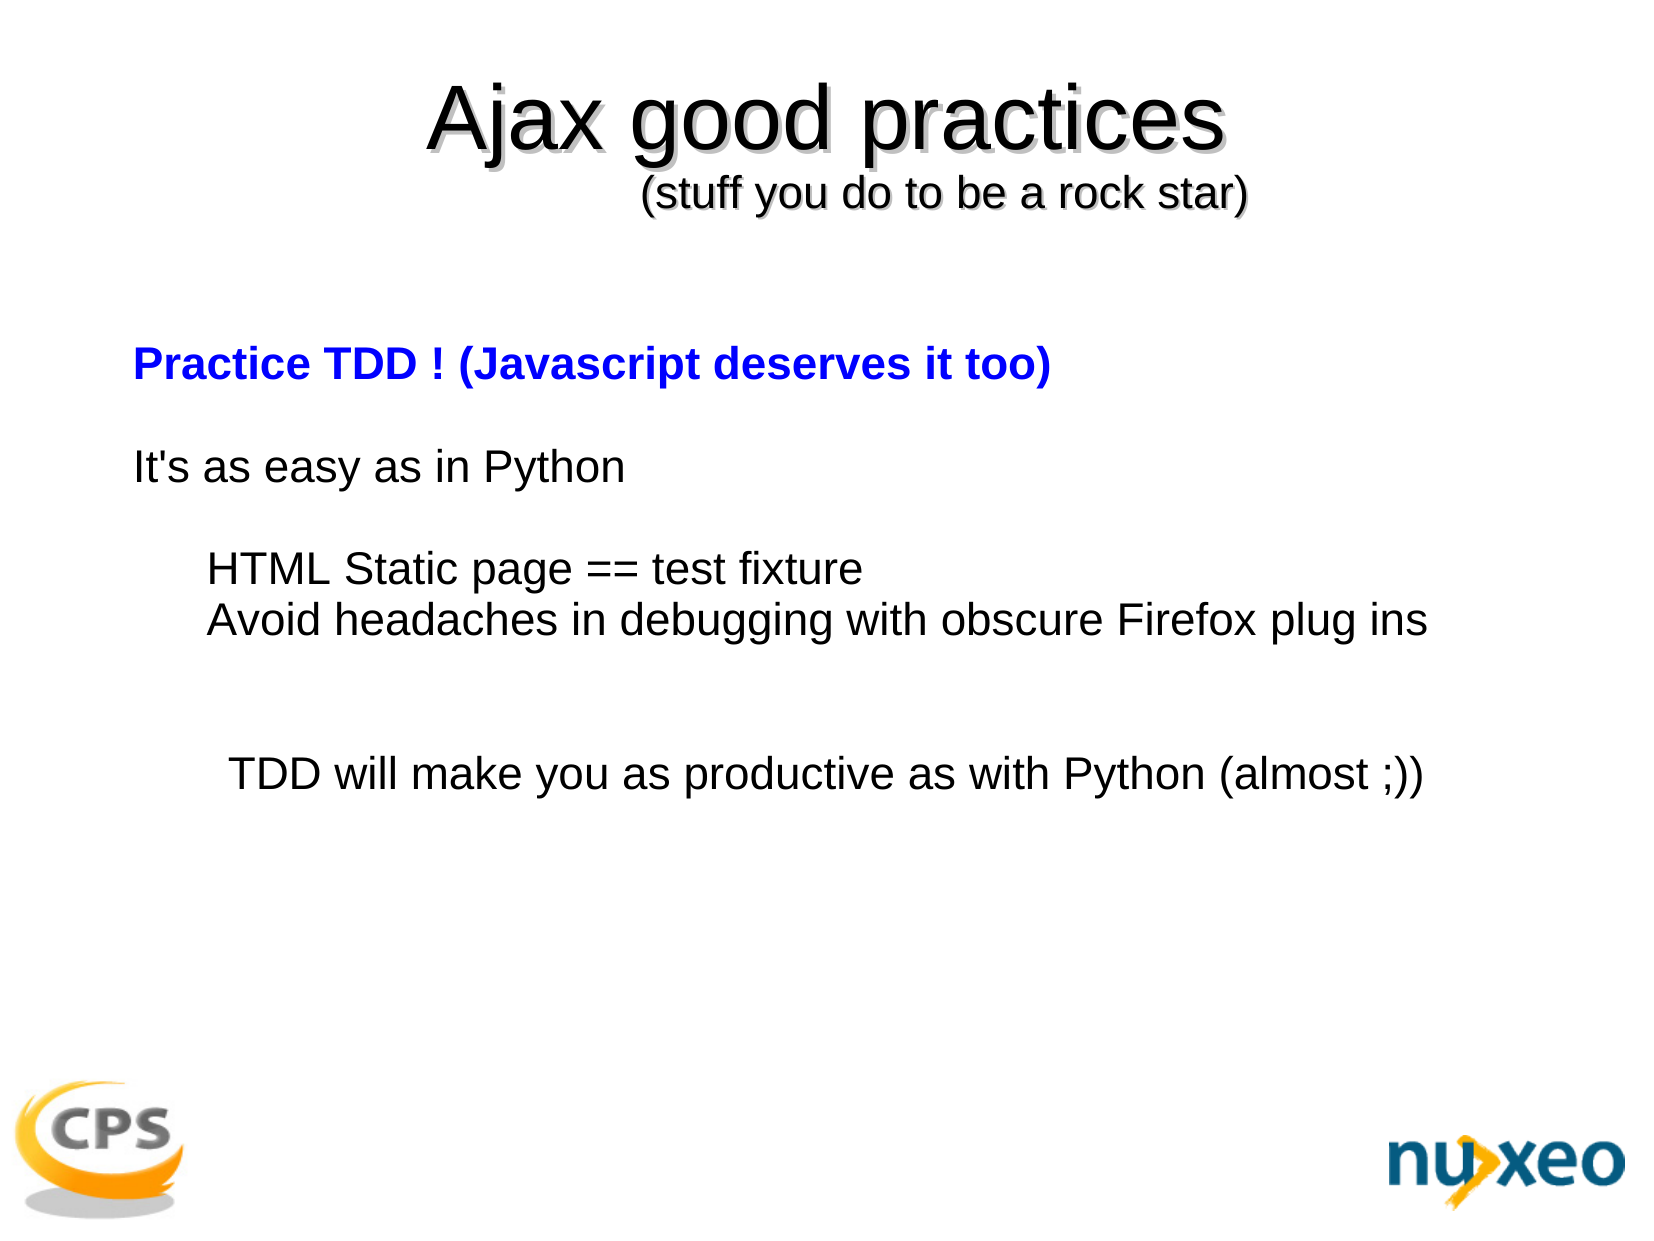

Ajax good practices
(stuff you do to be a rock star)
Practice TDD ! (Javascript deserves it too)
It's as easy as in Python
	HTML Static page == test fixture
	Avoid headaches in debugging with obscure Firefox plug ins
TDD will make you as productive as with Python (almost ;))